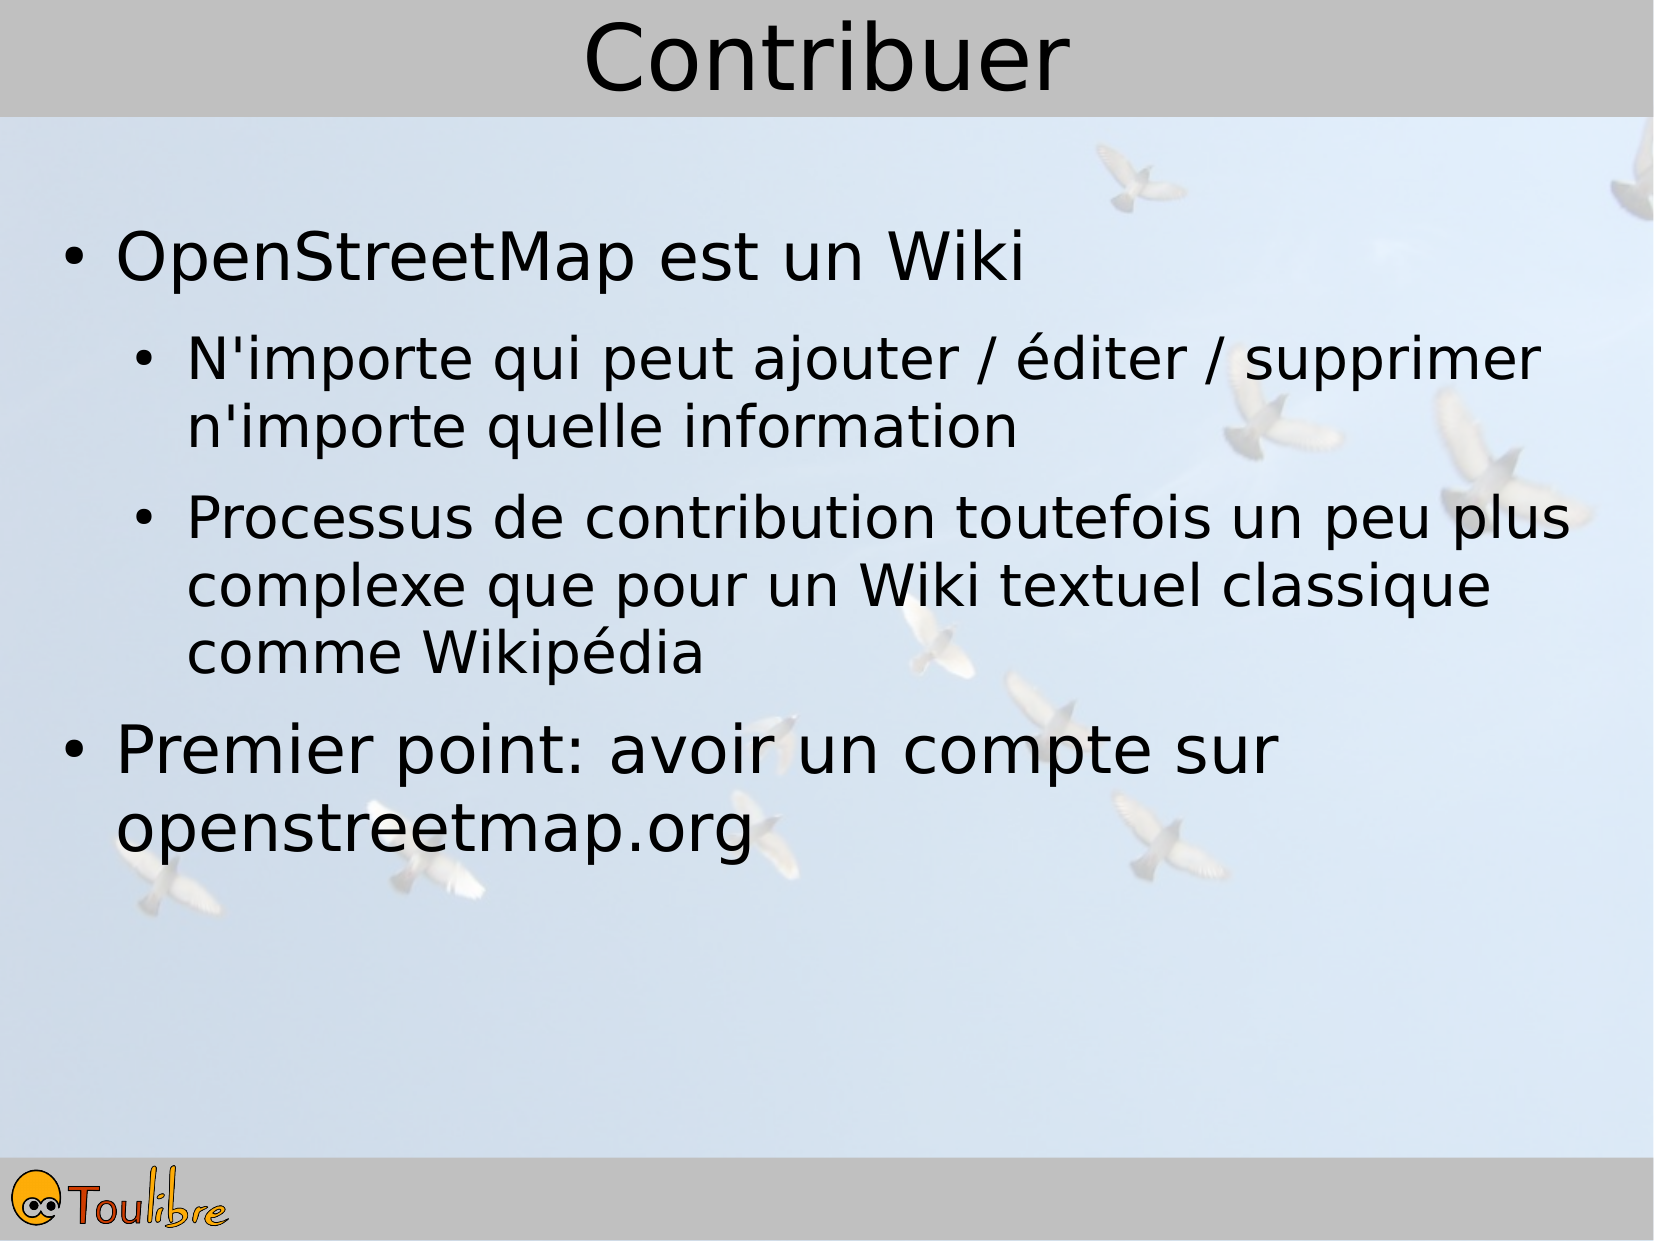

# Contribuer
OpenStreetMap est un Wiki
N'importe qui peut ajouter / éditer / supprimer n'importe quelle information
Processus de contribution toutefois un peu plus complexe que pour un Wiki textuel classique comme Wikipédia
Premier point: avoir un compte sur openstreetmap.org